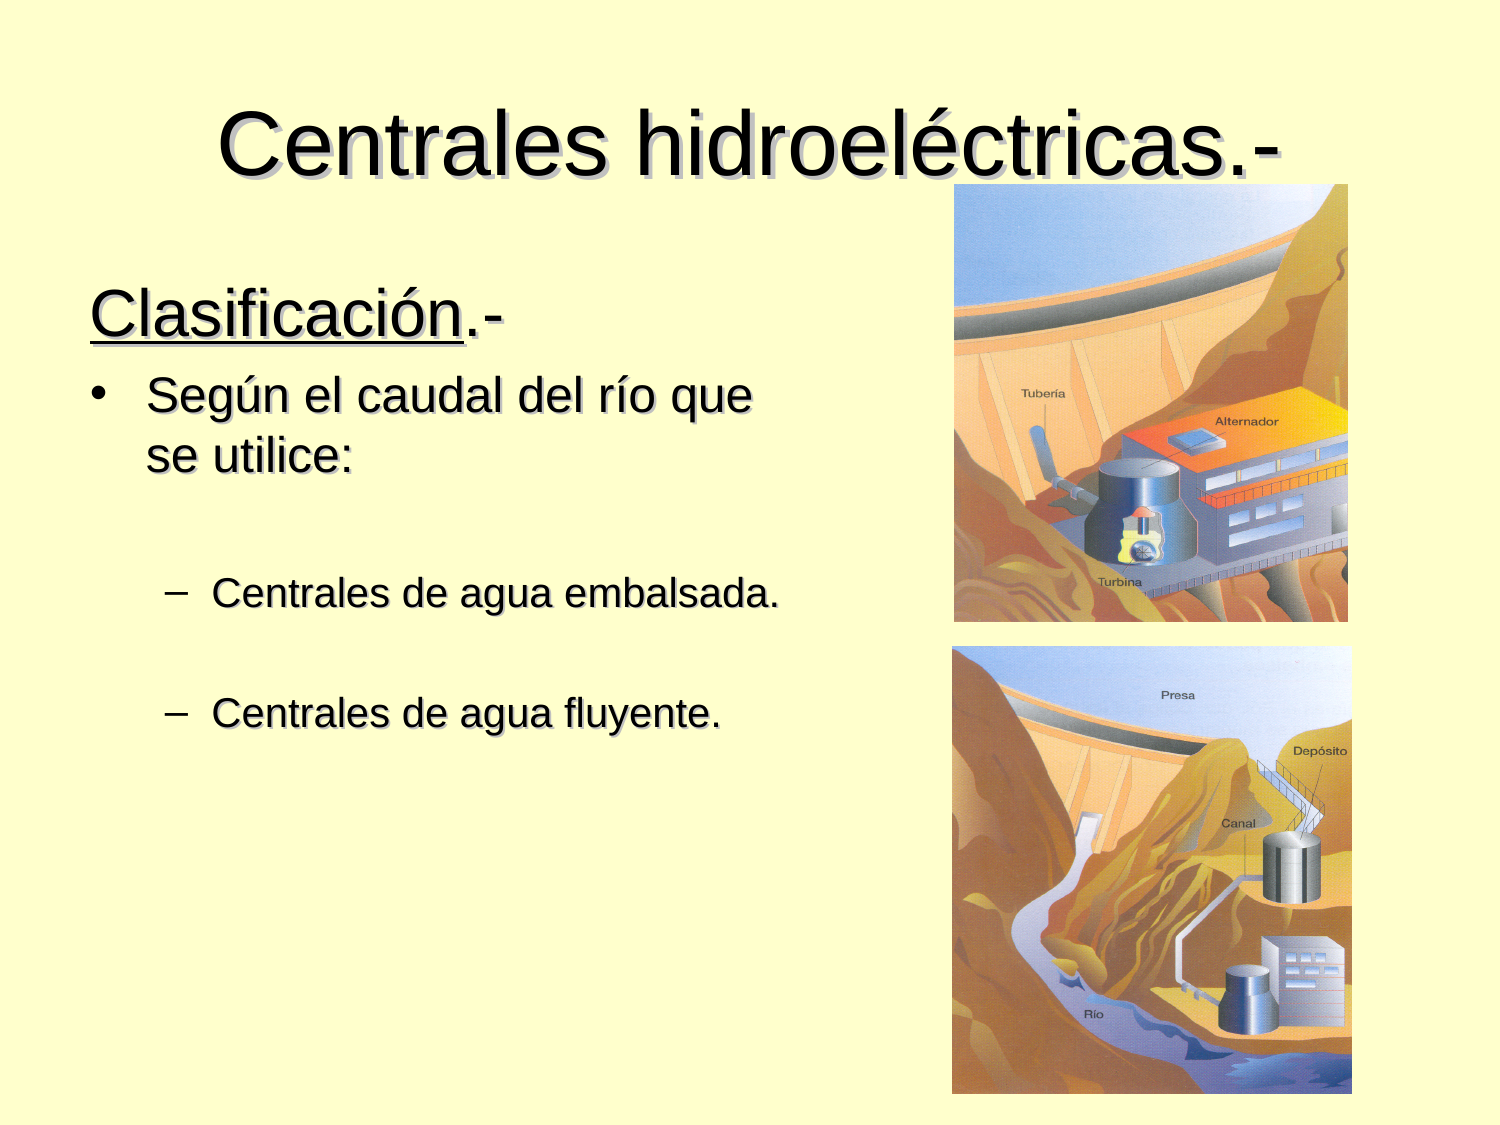

# Centrales hidroeléctricas.-
Clasificación.-
Según el caudal del río que se utilice:
Centrales de agua embalsada.
Centrales de agua fluyente.